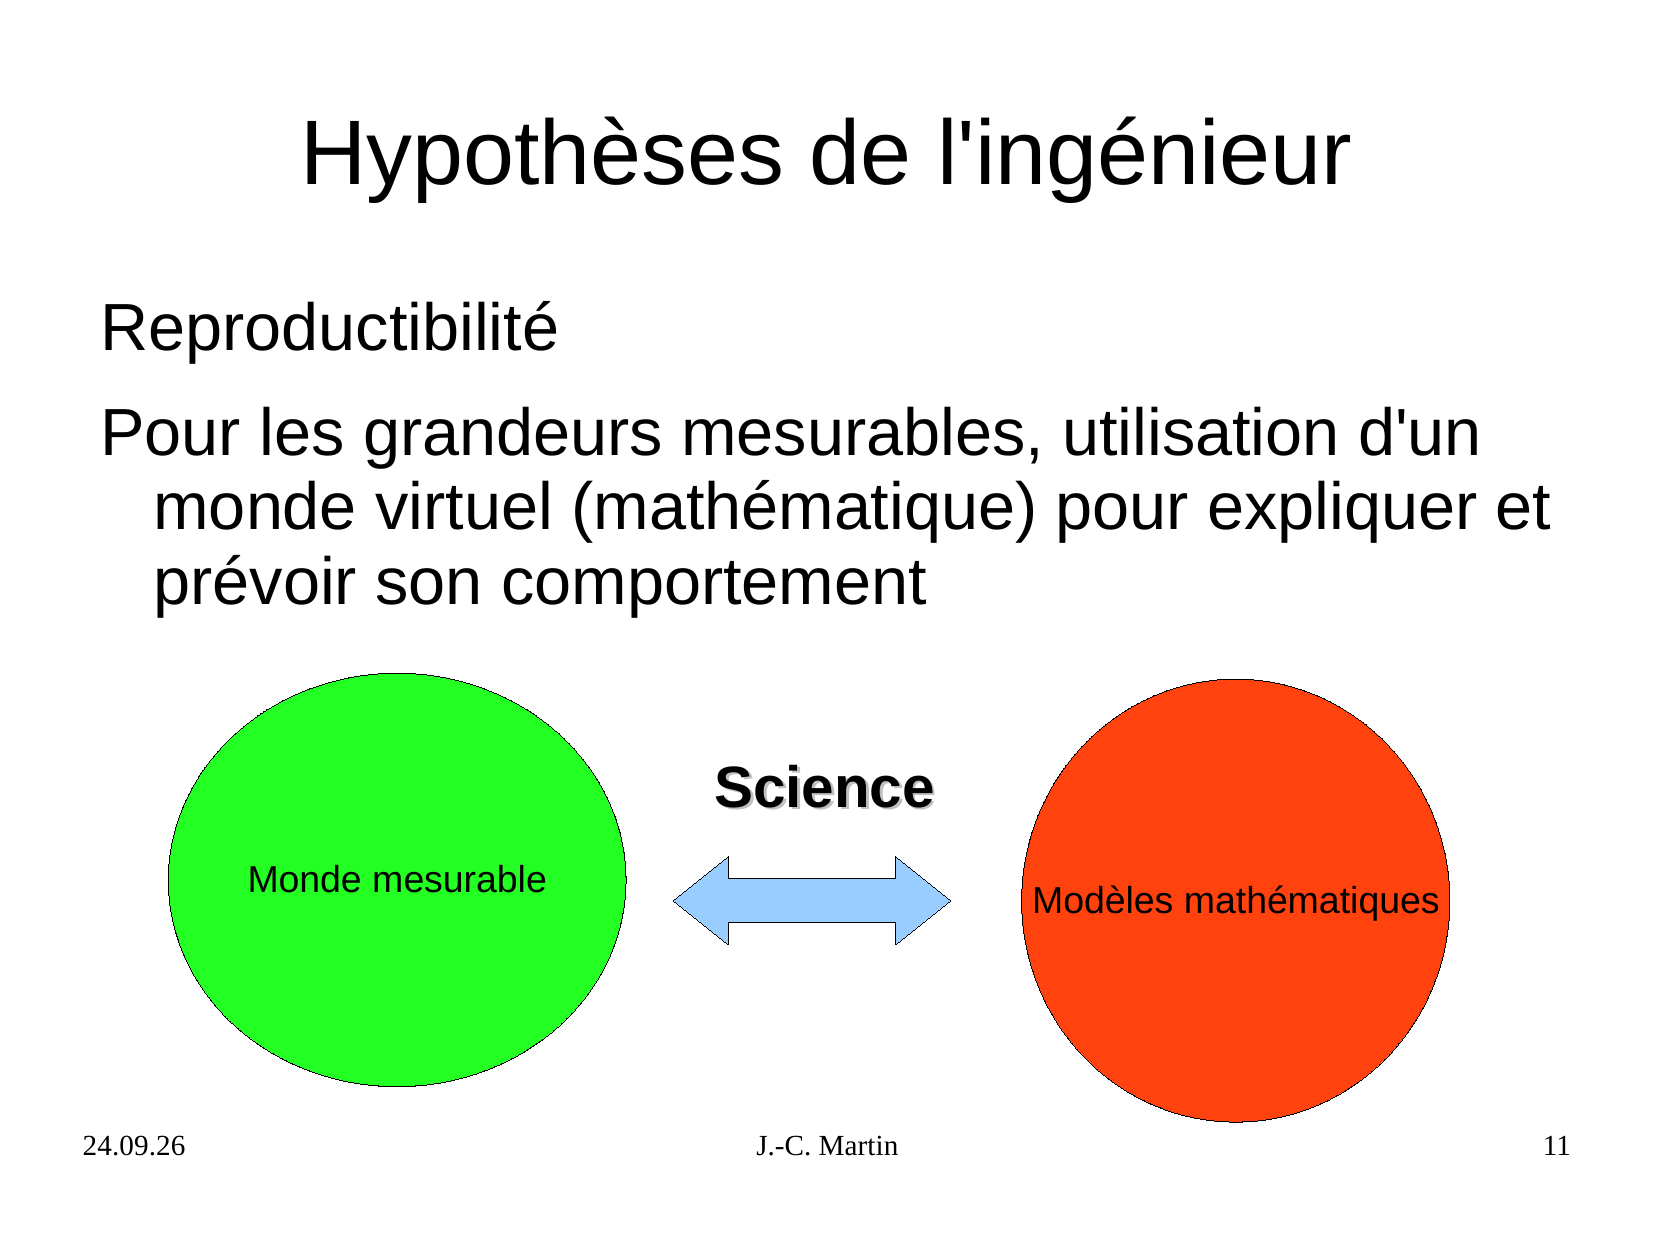

# Hypothèses de l'ingénieur
Reproductibilité
Pour les grandeurs mesurables, utilisation d'un monde virtuel (mathématique) pour expliquer et prévoir son comportement
Monde mesurable
Modèles mathématiques
Science
J.-C. Martin
11